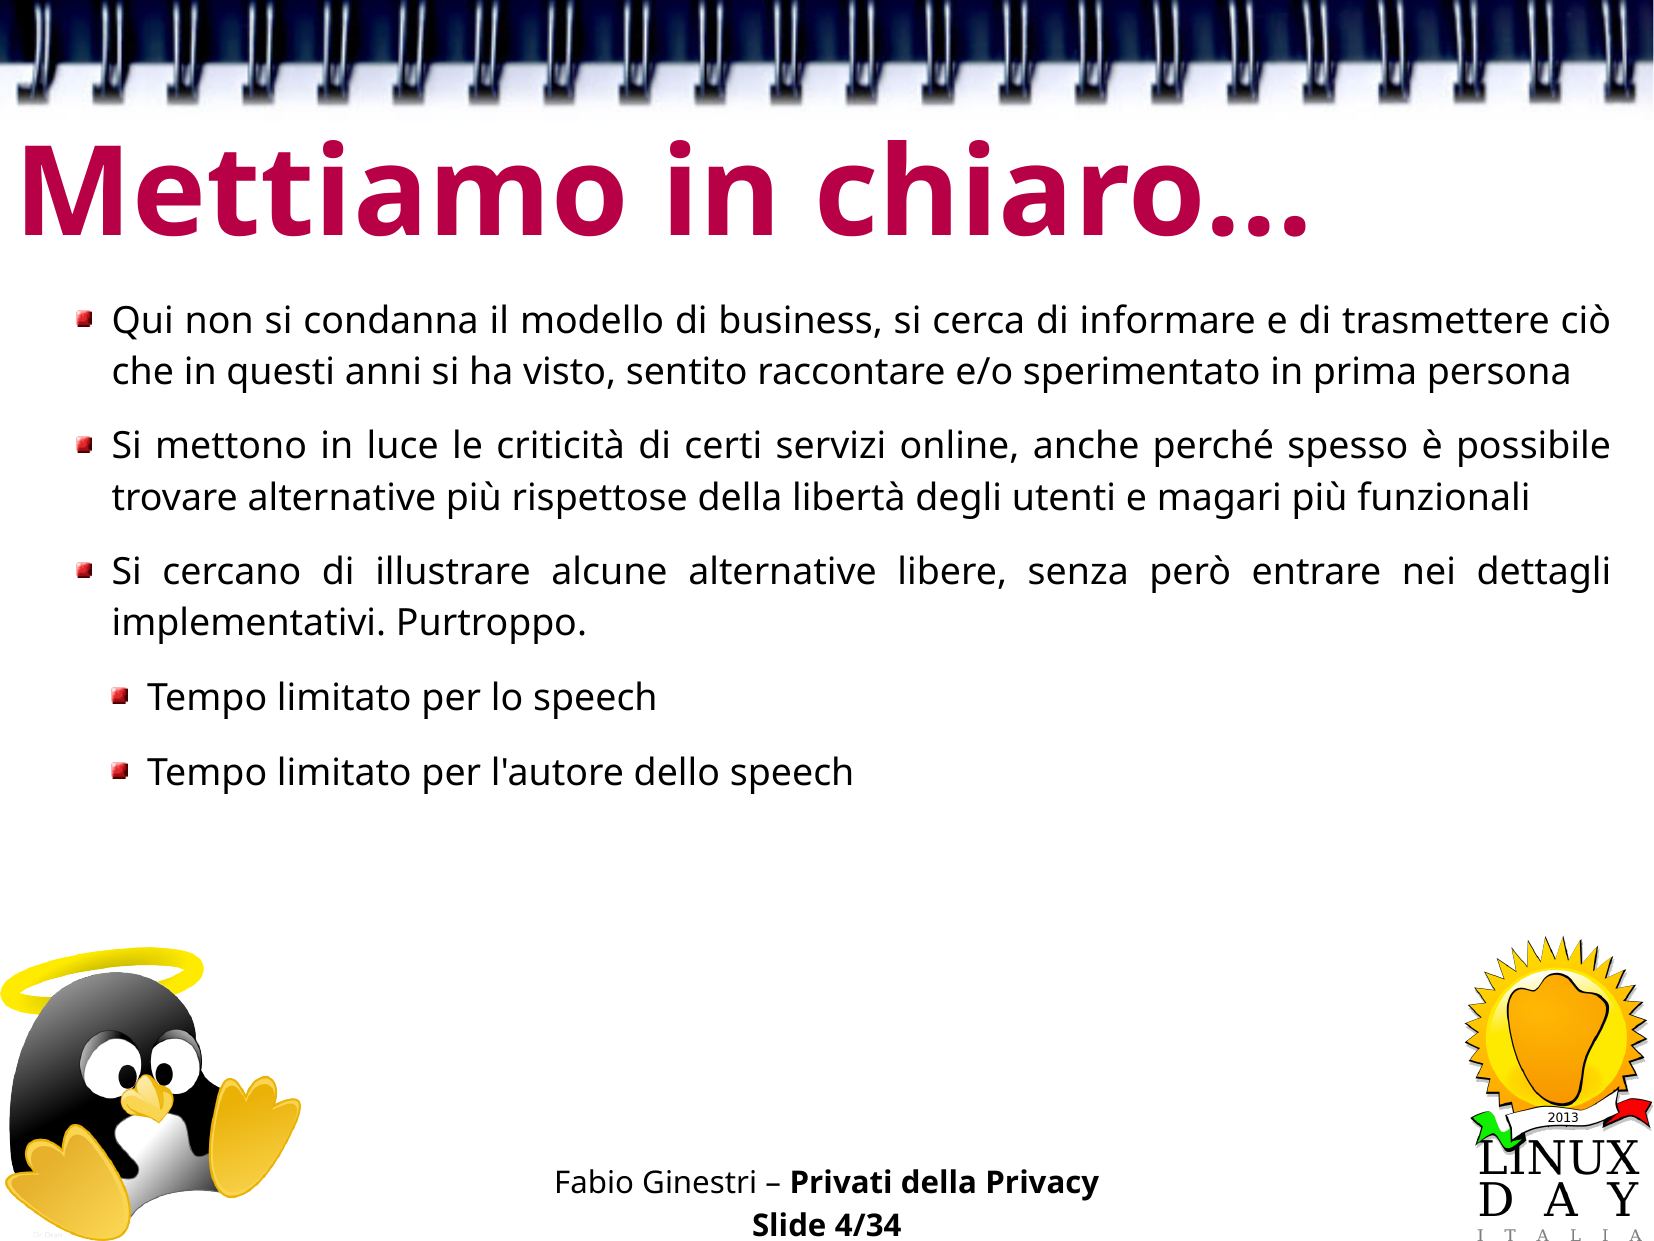

Mettiamo in chiaro...
Qui non si condanna il modello di business, si cerca di informare e di trasmettere ciò che in questi anni si ha visto, sentito raccontare e/o sperimentato in prima persona
Si mettono in luce le criticità di certi servizi online, anche perché spesso è possibile trovare alternative più rispettose della libertà degli utenti e magari più funzionali
Si cercano di illustrare alcune alternative libere, senza però entrare nei dettagli implementativi. Purtroppo.
Tempo limitato per lo speech
Tempo limitato per l'autore dello speech
Fabio Ginestri – Privati della Privacy
Slide /34